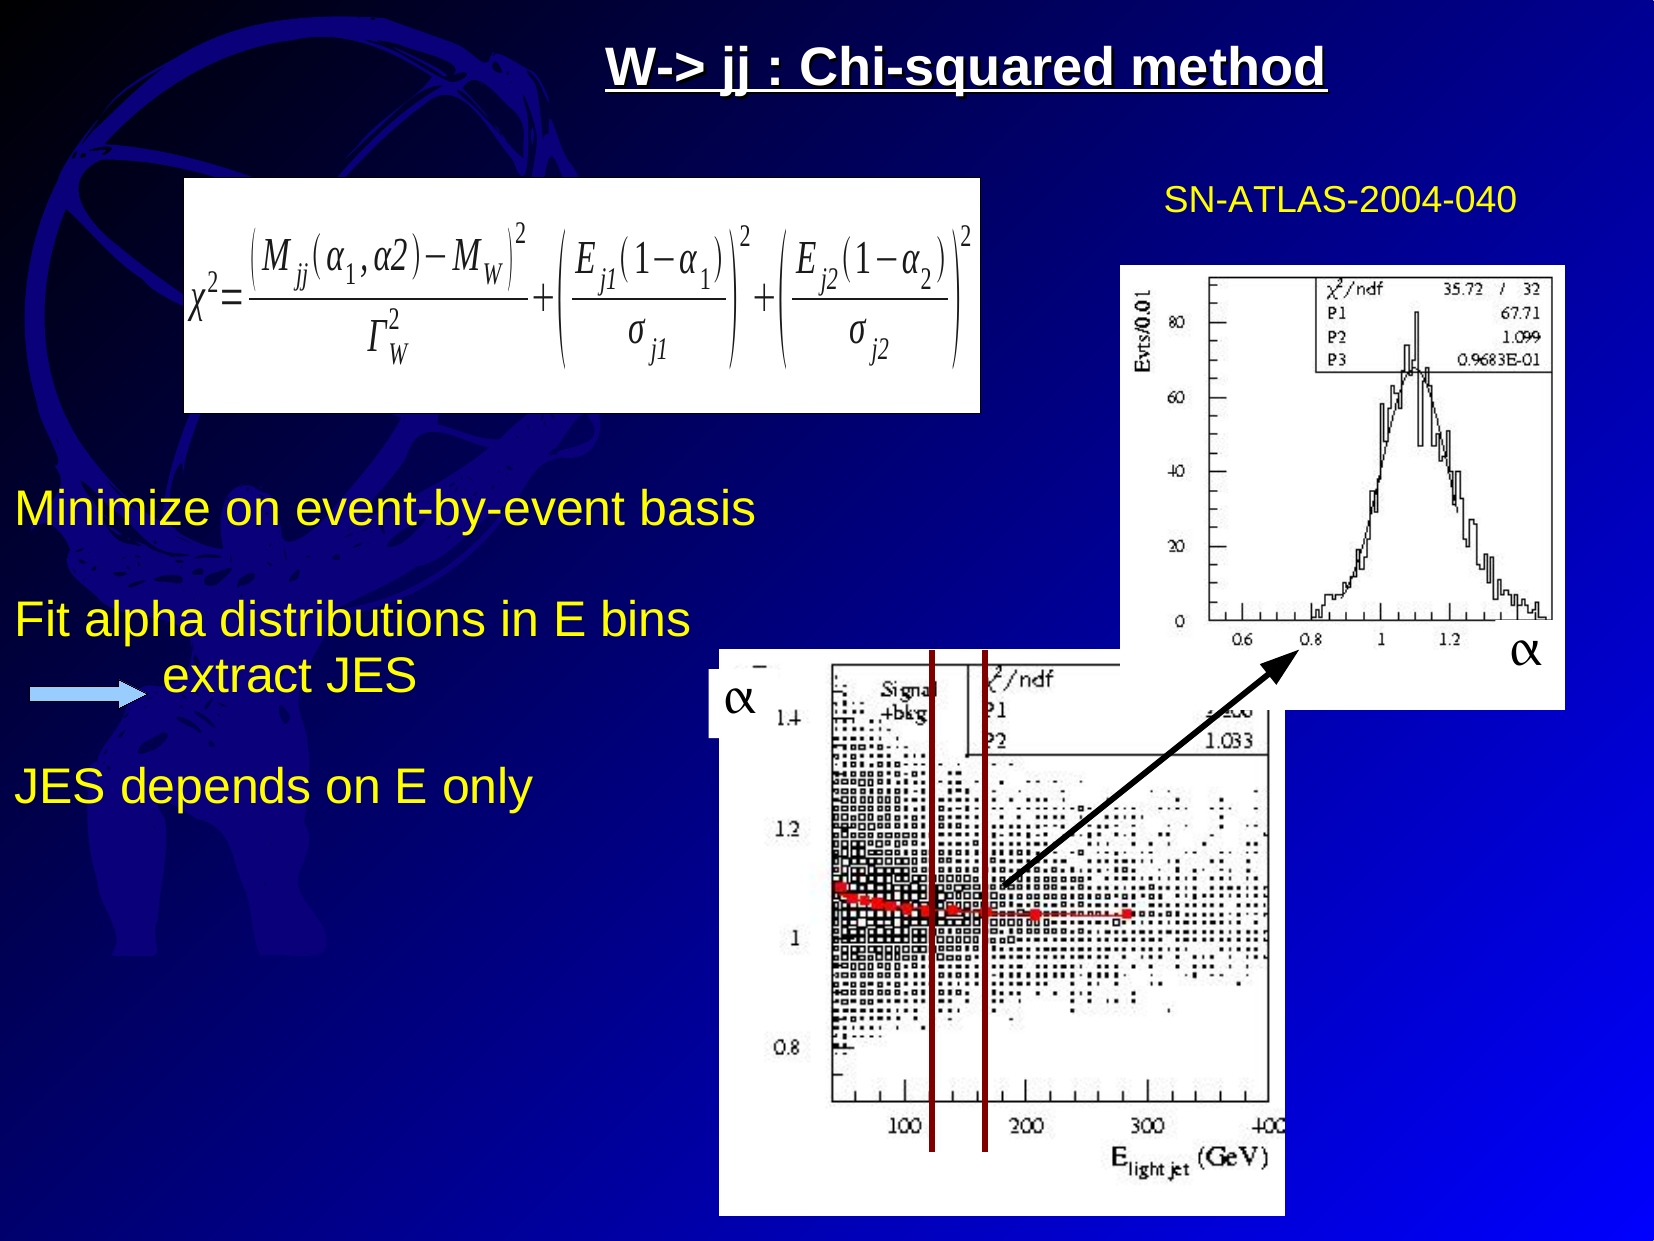

W-> jj : Chi-squared method
SN-ATLAS-2004-040
Minimize on event-by-event basis
Fit alpha distributions in E bins
		extract JES
JES depends on E only

